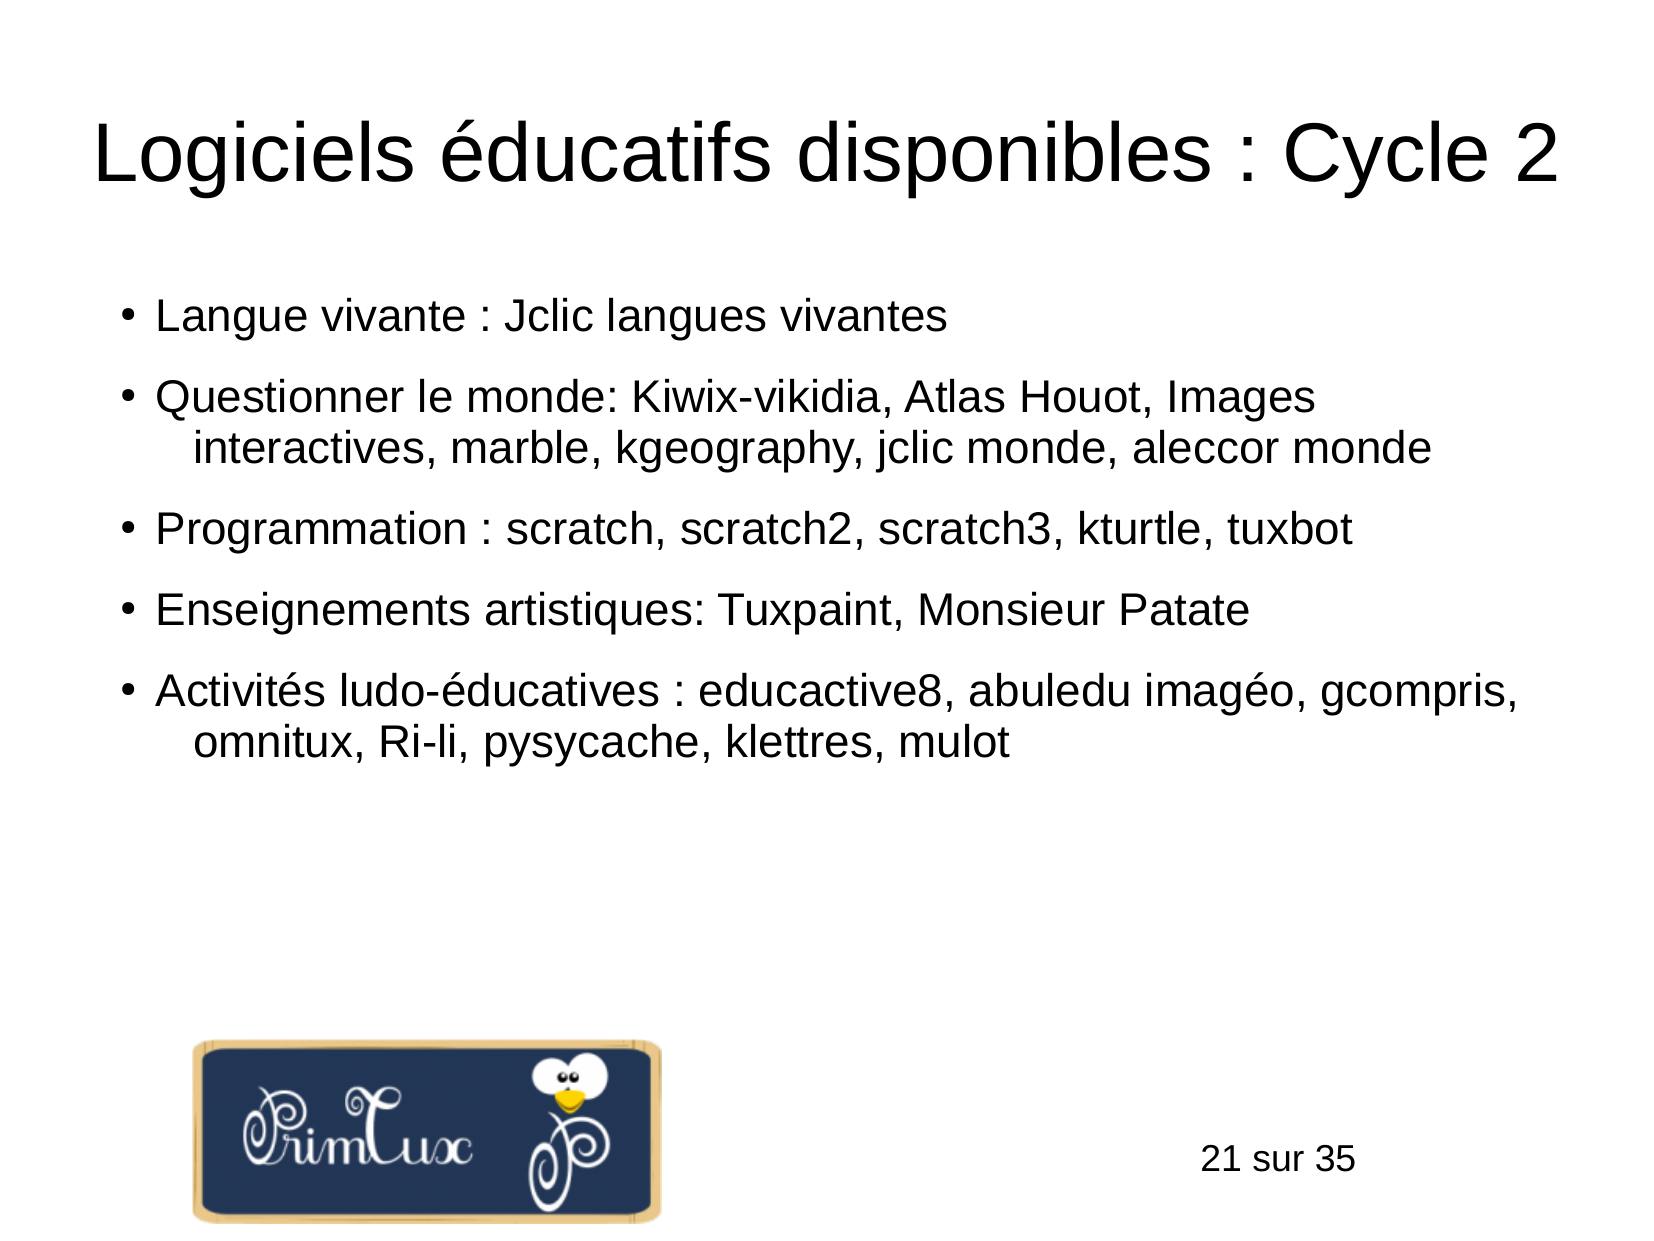

# Logiciels éducatifs disponibles : Cycle 2
Langue vivante : Jclic langues vivantes
Questionner le monde: Kiwix-vikidia, Atlas Houot, Images interactives, marble, kgeography, jclic monde, aleccor monde
Programmation : scratch, scratch2, scratch3, kturtle, tuxbot
Enseignements artistiques: Tuxpaint, Monsieur Patate
Activités ludo-éducatives : educactive8, abuledu imagéo, gcompris, omnitux, Ri-li, pysycache, klettres, mulot